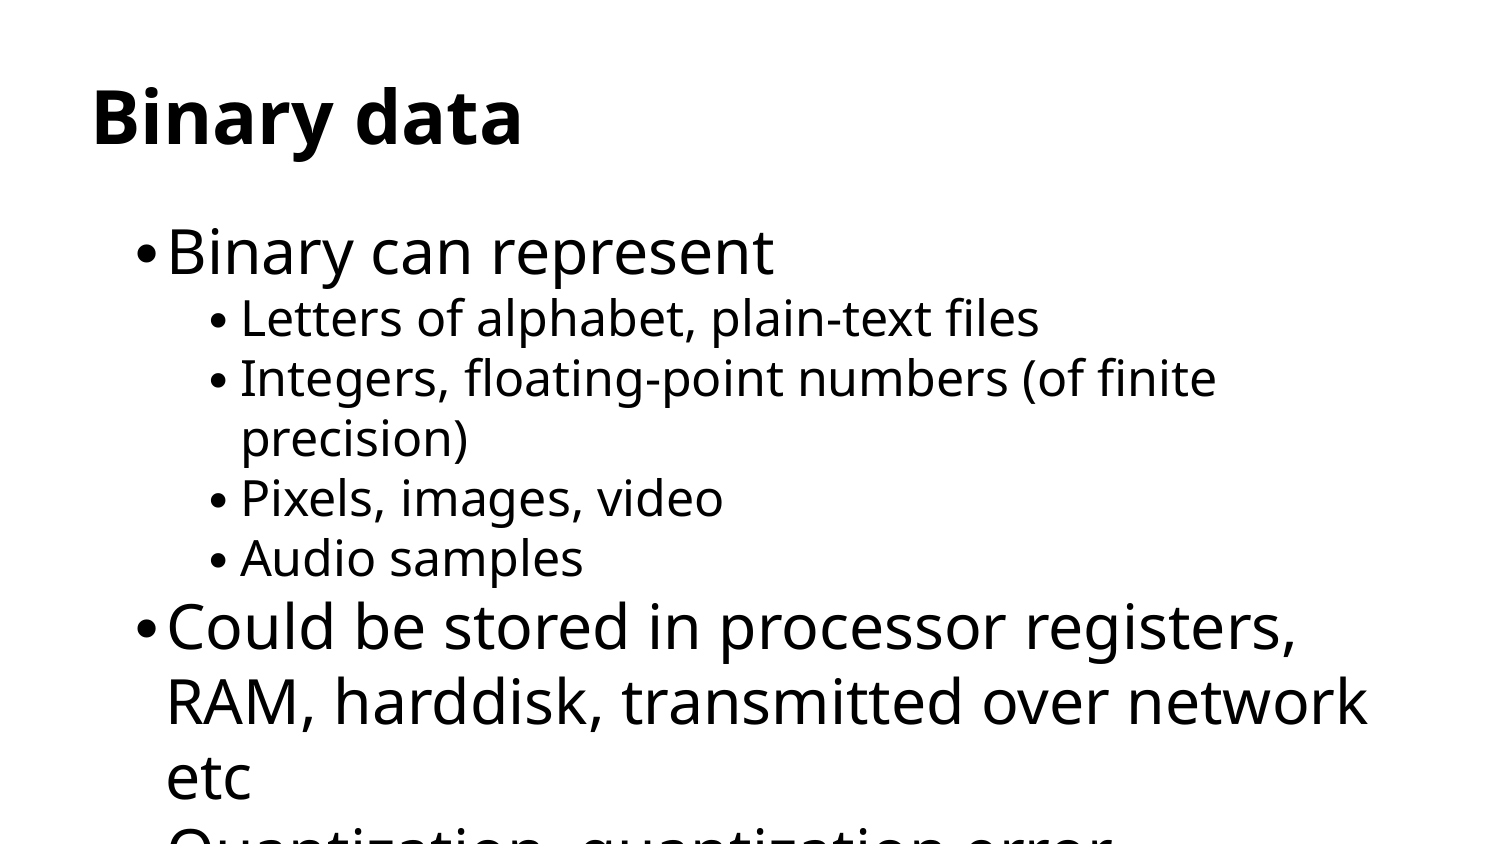

# Binary data
Binary can represent
Letters of alphabet, plain-text files
Integers, floating-point numbers (of finite precision)
Pixels, images, video
Audio samples
Could be stored in processor registers, RAM, harddisk, transmitted over network etc
Quantization, quantization error